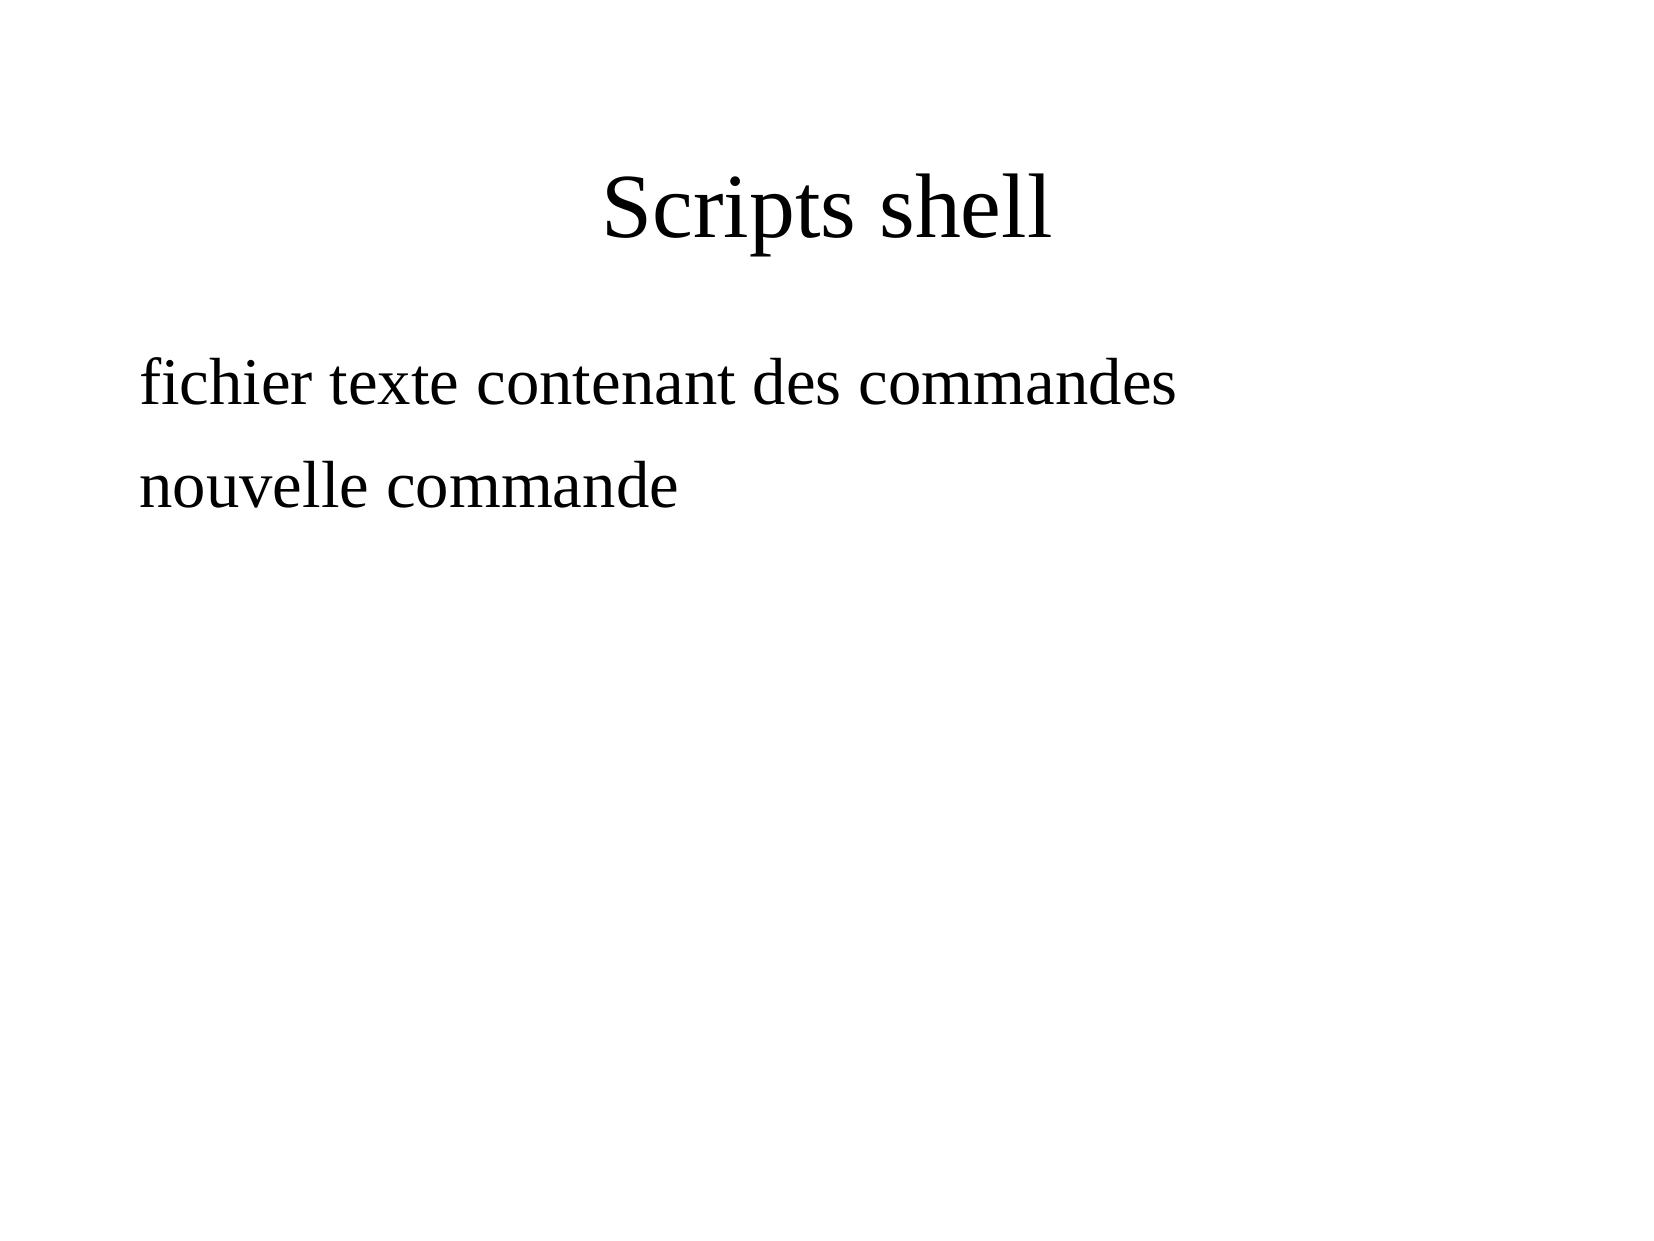

# Scripts shell
fichier texte contenant des commandes
nouvelle commande